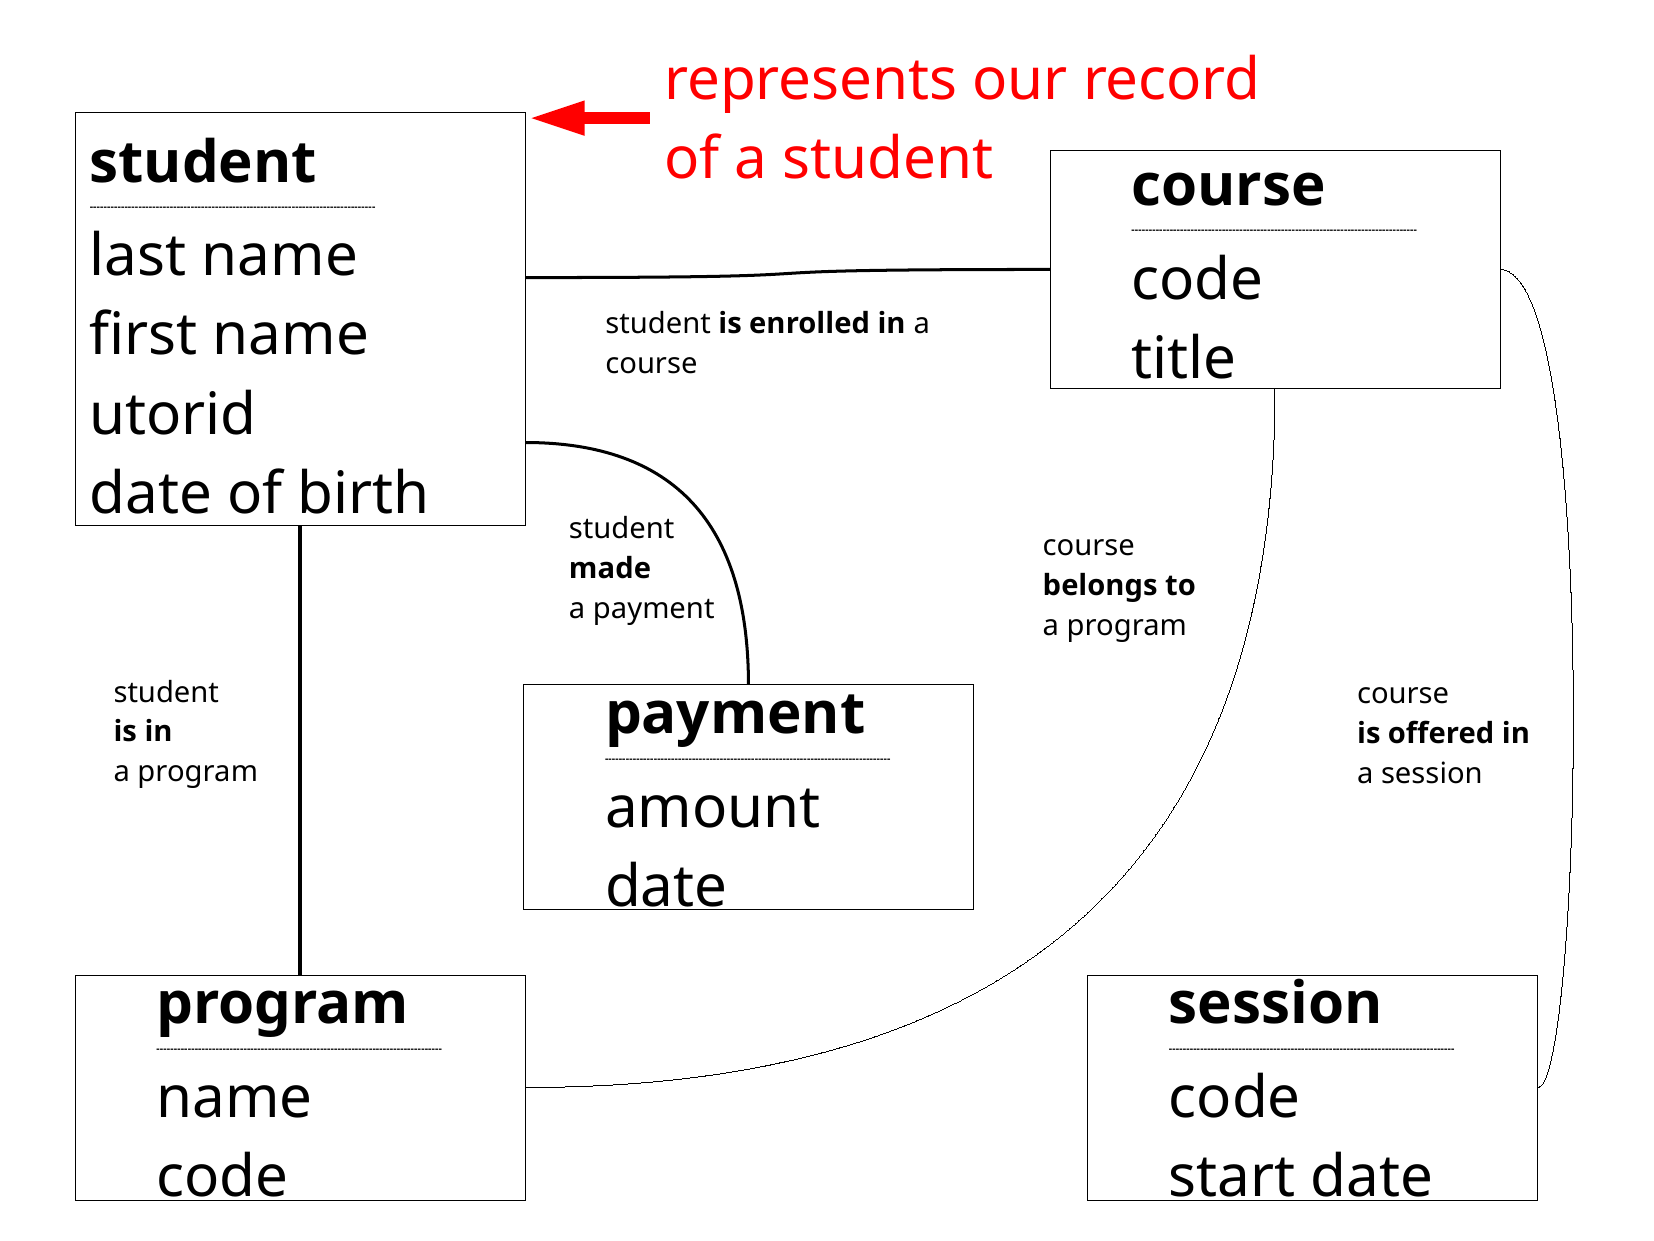

represents our record
of a student
student
----------------------------------------------------------------------------------
last name
first name
utorid
date of birth
course
----------------------------------------------------------------------------------
code
title
student is enrolled in a course
student
made
a payment
course
belongs to
a program
student
is in
a program
course
is offered in
a session
payment
----------------------------------------------------------------------------------
amount
date
program
----------------------------------------------------------------------------------
name
code
session
----------------------------------------------------------------------------------
code
start date